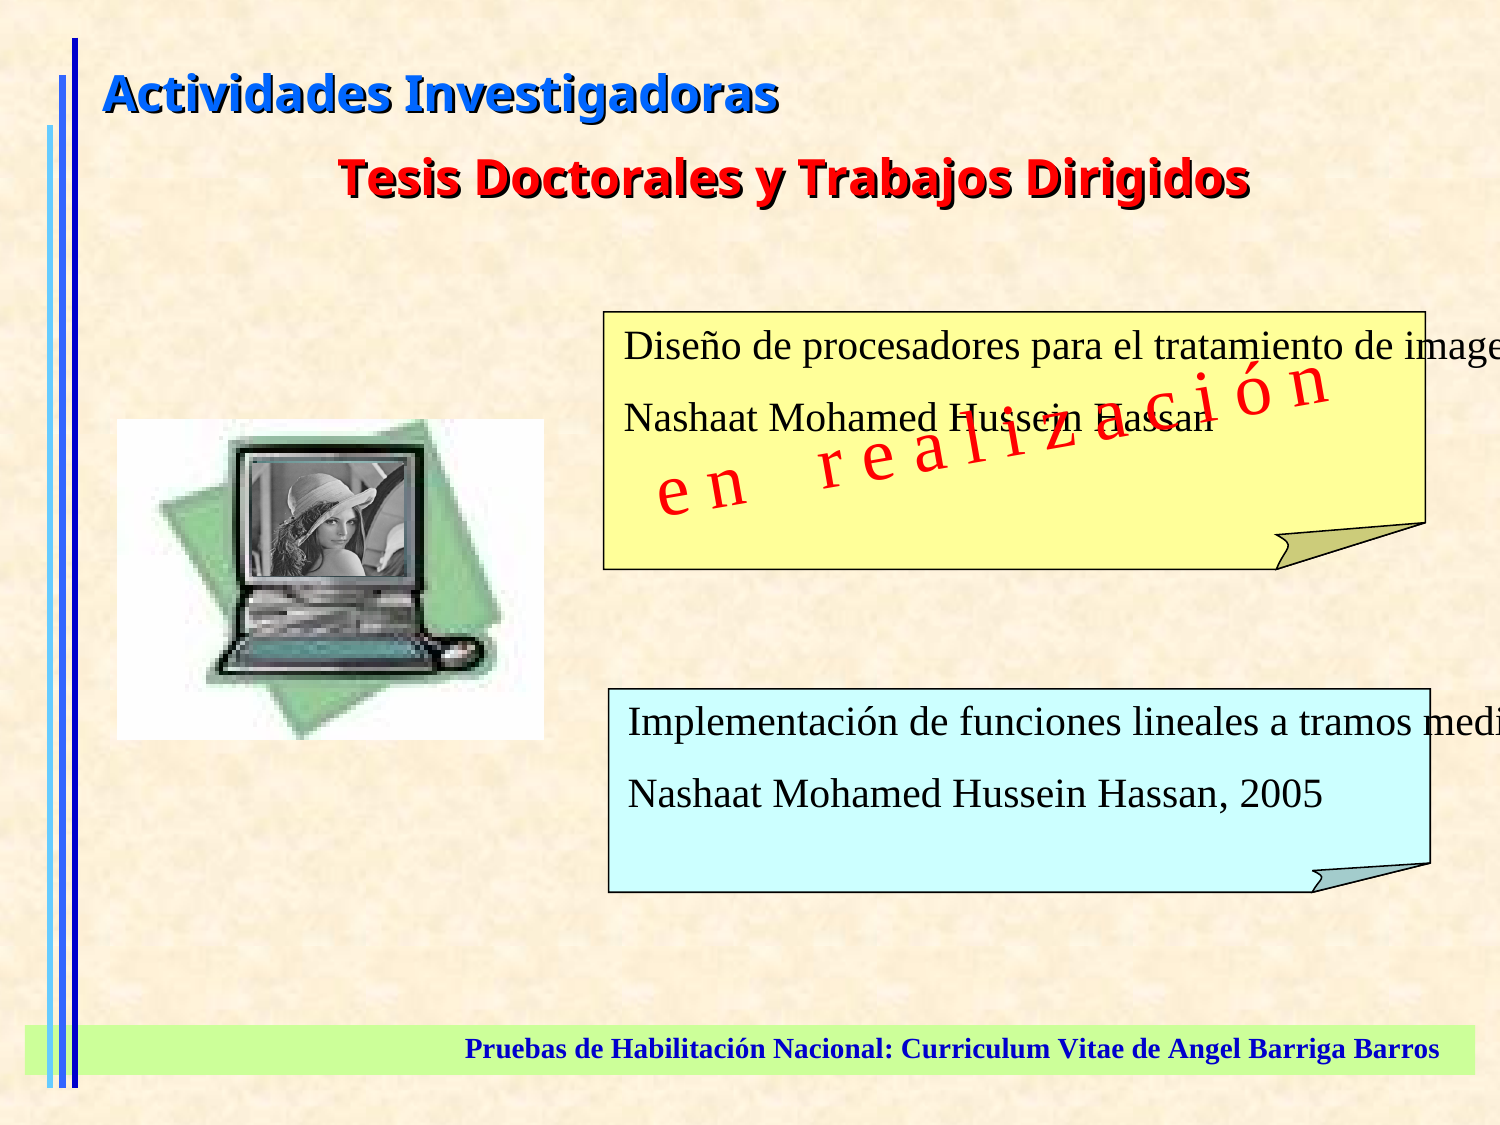

Actividades Investigadoras
Tesis Doctorales y Trabajos Dirigidos
Diseño de procesadores para el tratamiento de imagen aplicando técnicas de procesado basado en lógicas no convencionales
Nashaat Mohamed Hussein Hassan
e n r e a l i z a c i ó n
Implementación de funciones lineales a tramos mediante operadores de Lukasiewicz
Nashaat Mohamed Hussein Hassan, 2005